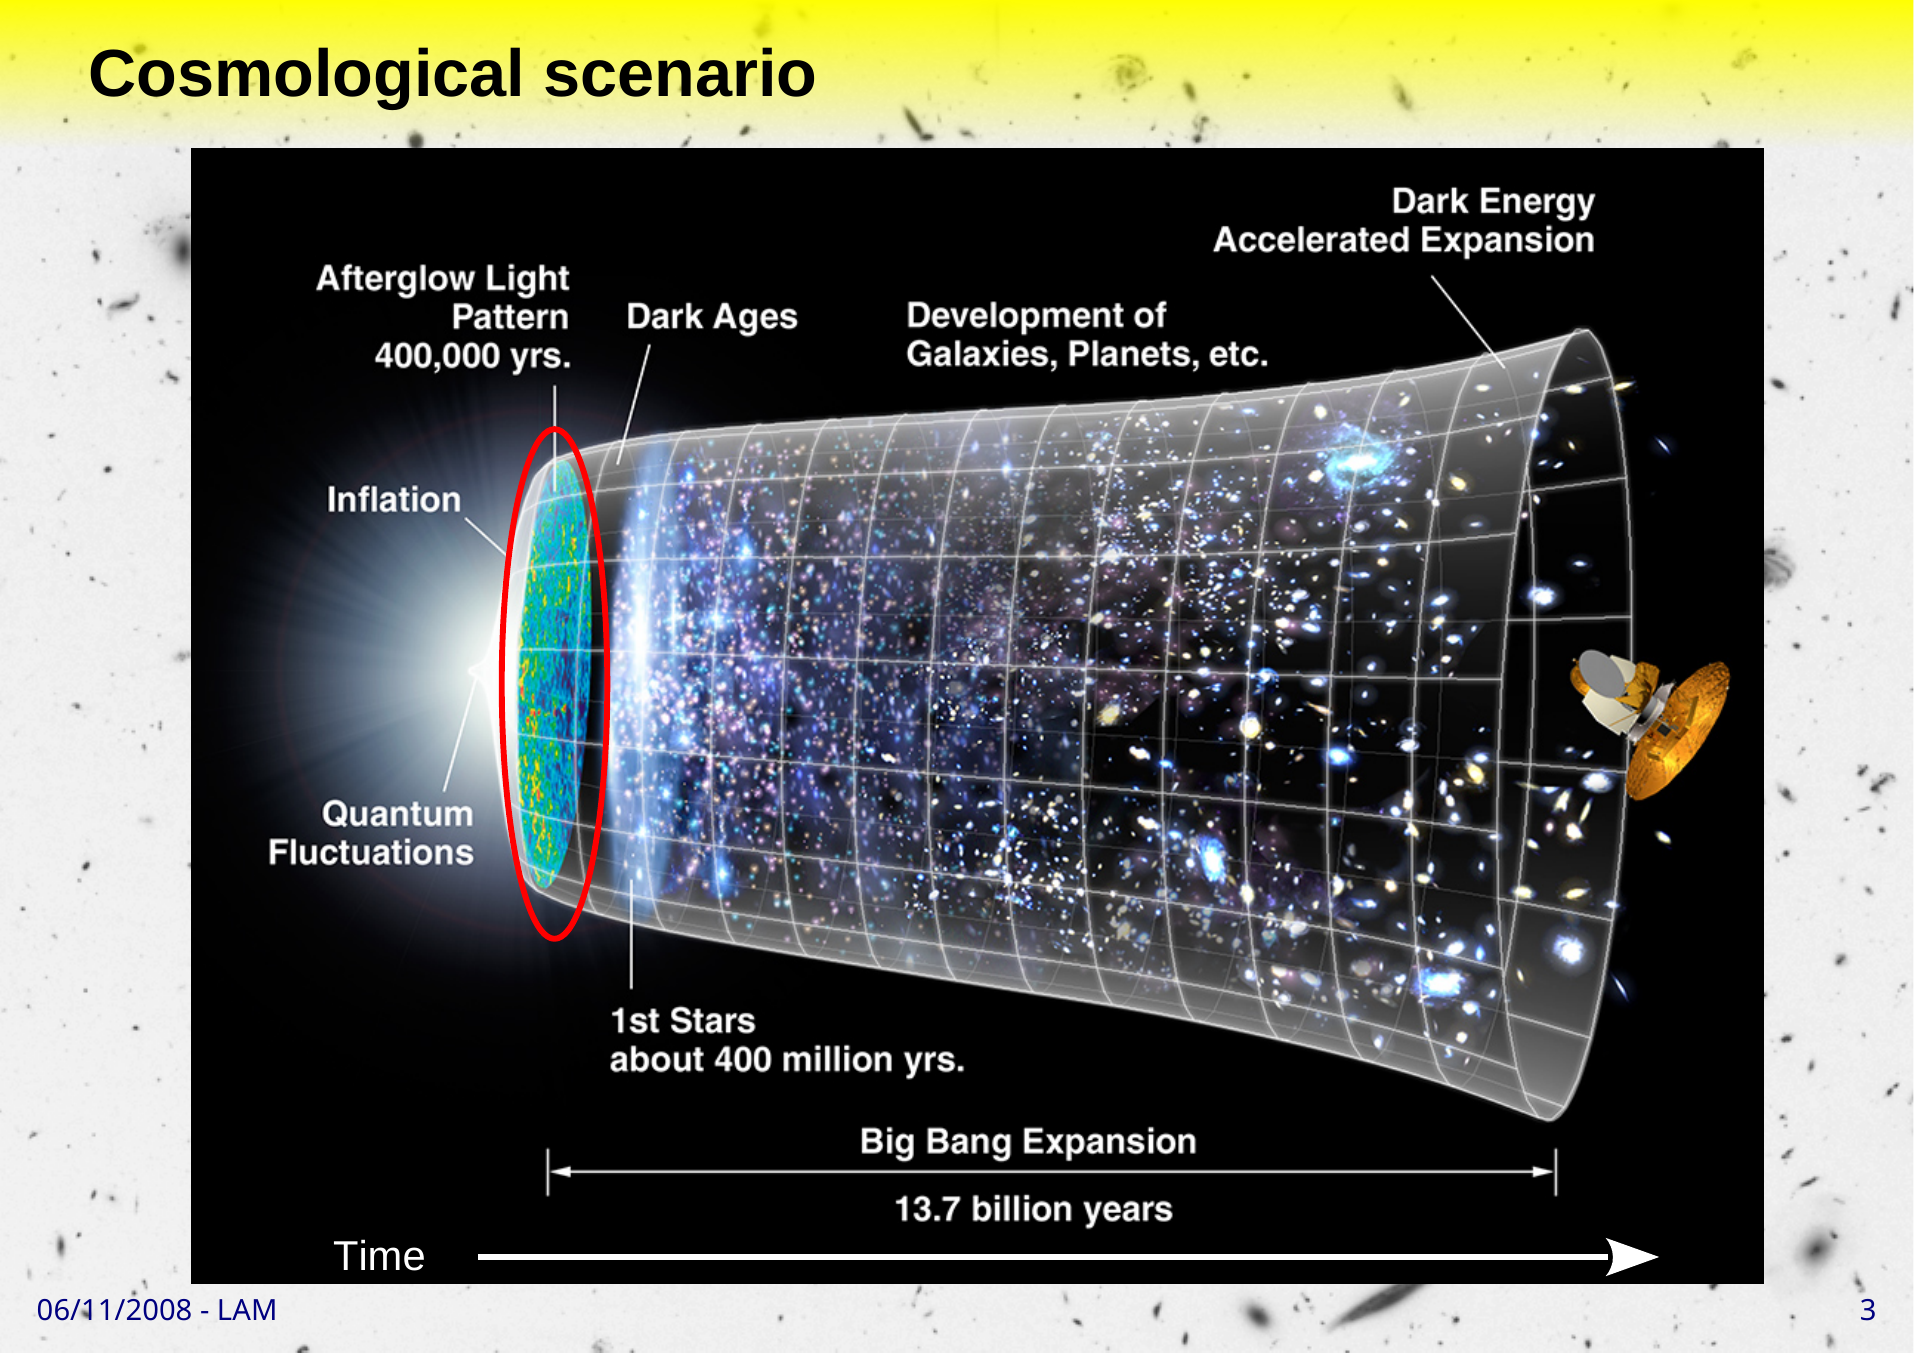

# Cosmological scenario
Time
3
06/11/2008 - LAM